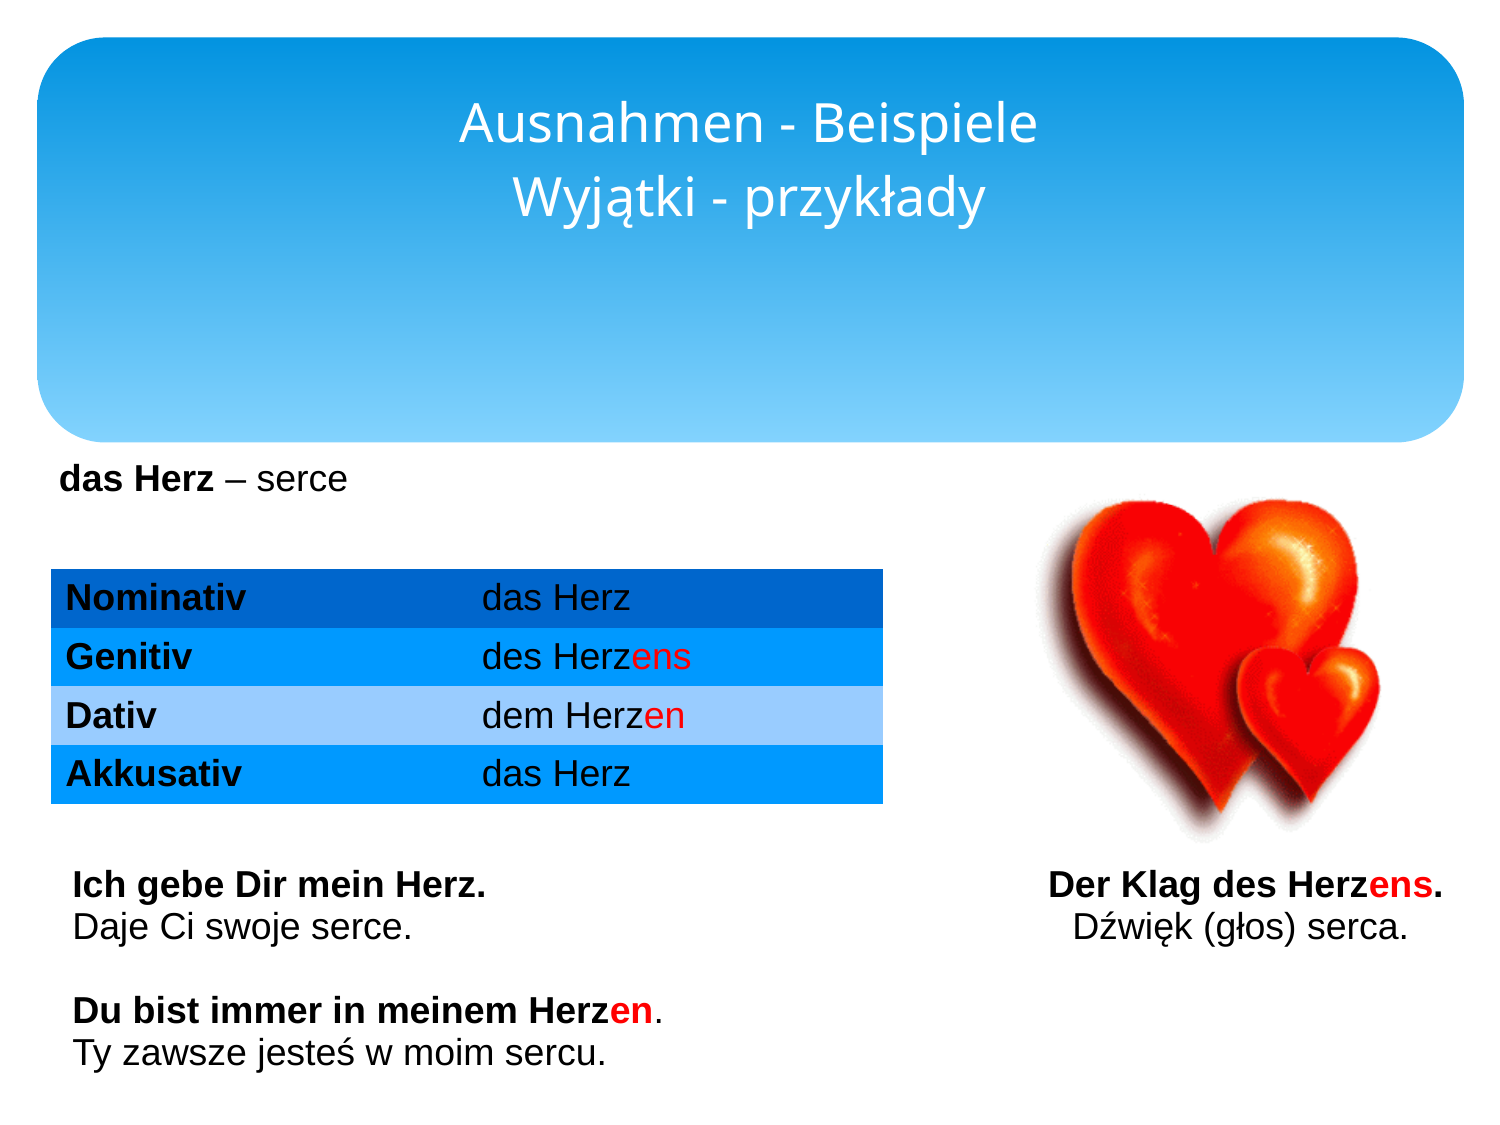

# Ausnahmen - Beispiele Wyjątki - przykłady
das Herz – serce
| Nominativ | das Herz |
| --- | --- |
| Genitiv | des Herzens |
| Dativ | dem Herzen |
| Akkusativ | das Herz |
Ich gebe Dir mein Herz.
Daje Ci swoje serce.
Du bist immer in meinem Herzen.
Ty zawsze jesteś w moim sercu.
Der Klag des Herzens.
Dźwięk (głos) serca.